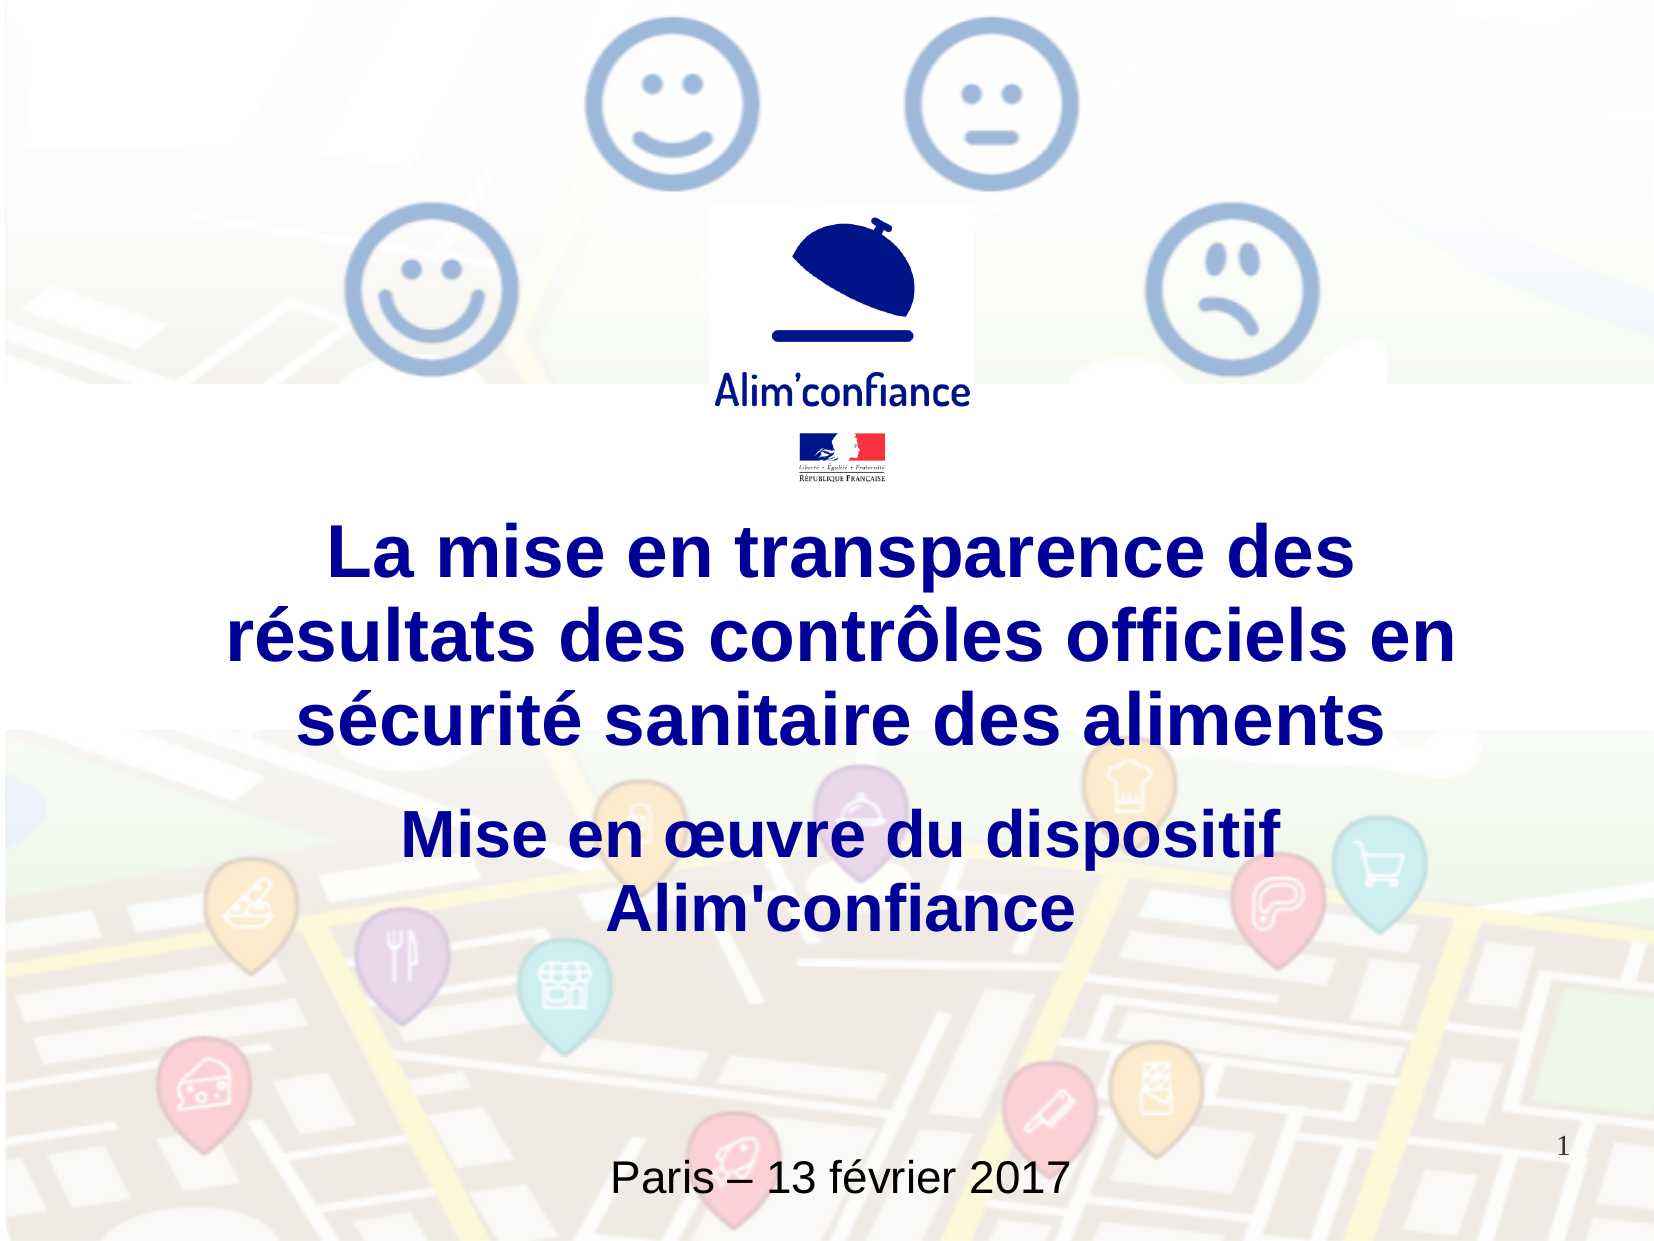

La mise en transparence des résultats des contrôles officiels en sécurité sanitaire des aliments
Mise en œuvre du dispositif Alim'confiance
Paris – 13 février 2017
1